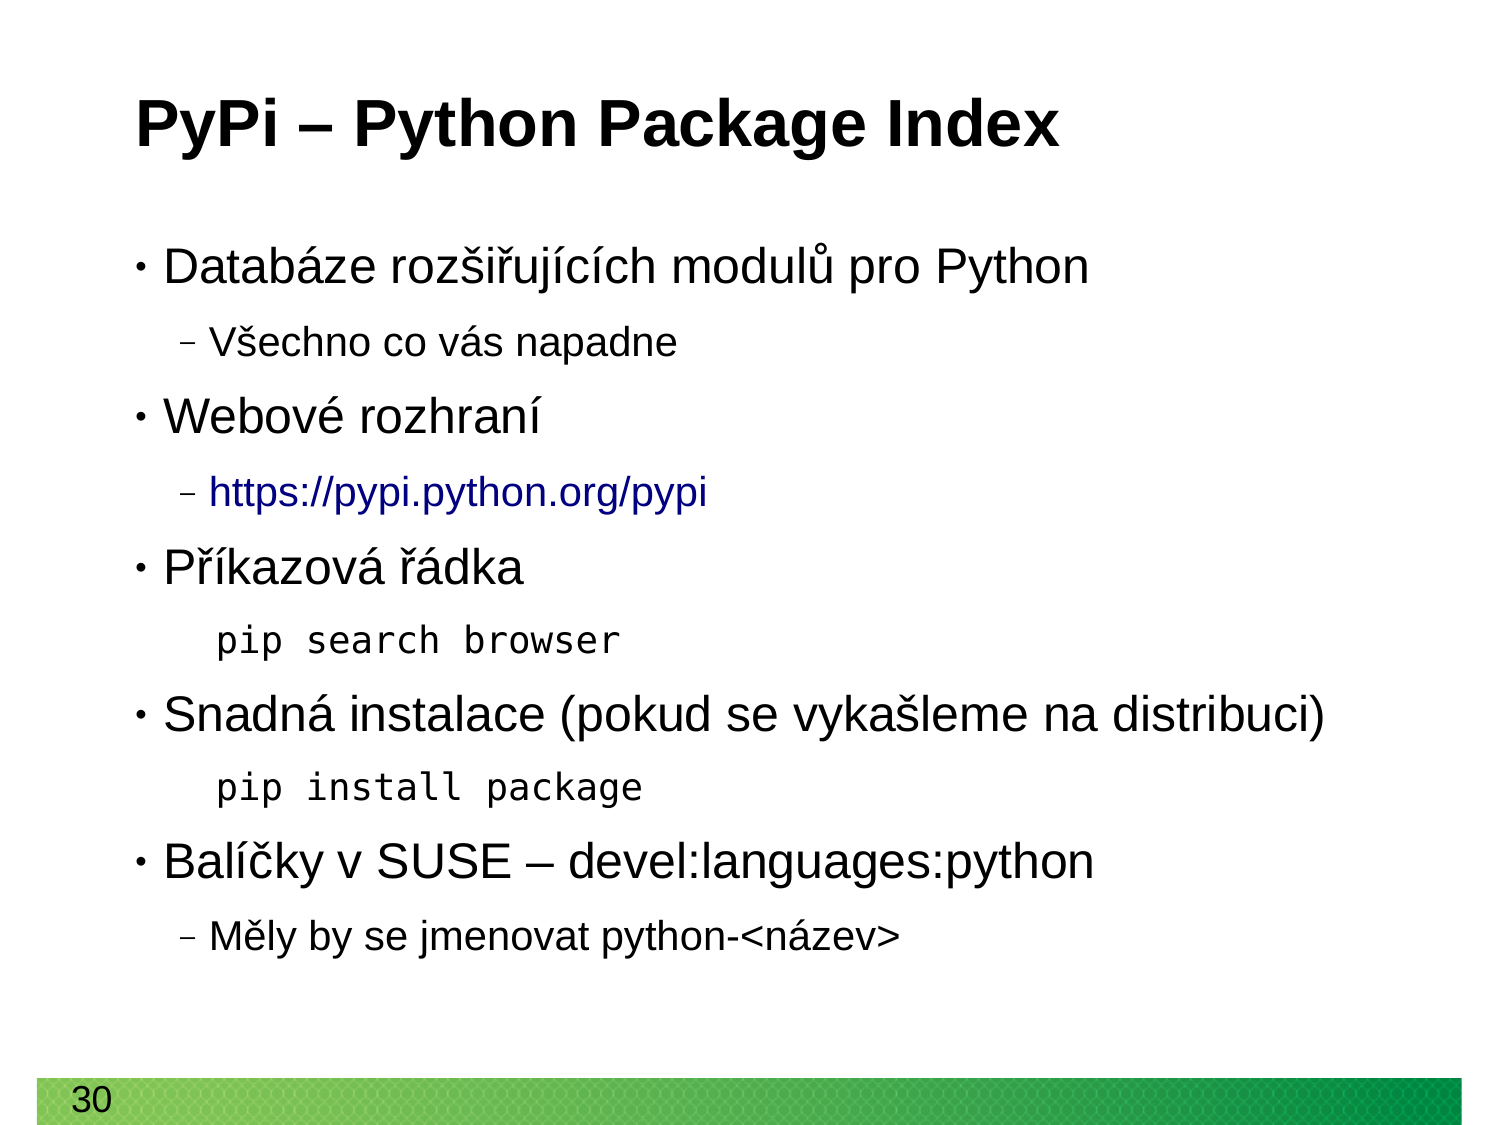

# PyPi – Python Package Index
Databáze rozšiřujících modulů pro Python
Všechno co vás napadne
Webové rozhraní
https://pypi.python.org/pypi
Příkazová řádka
pip search browser
Snadná instalace (pokud se vykašleme na distribuci)
pip install package
Balíčky v SUSE – devel:languages:python
Měly by se jmenovat python-<název>